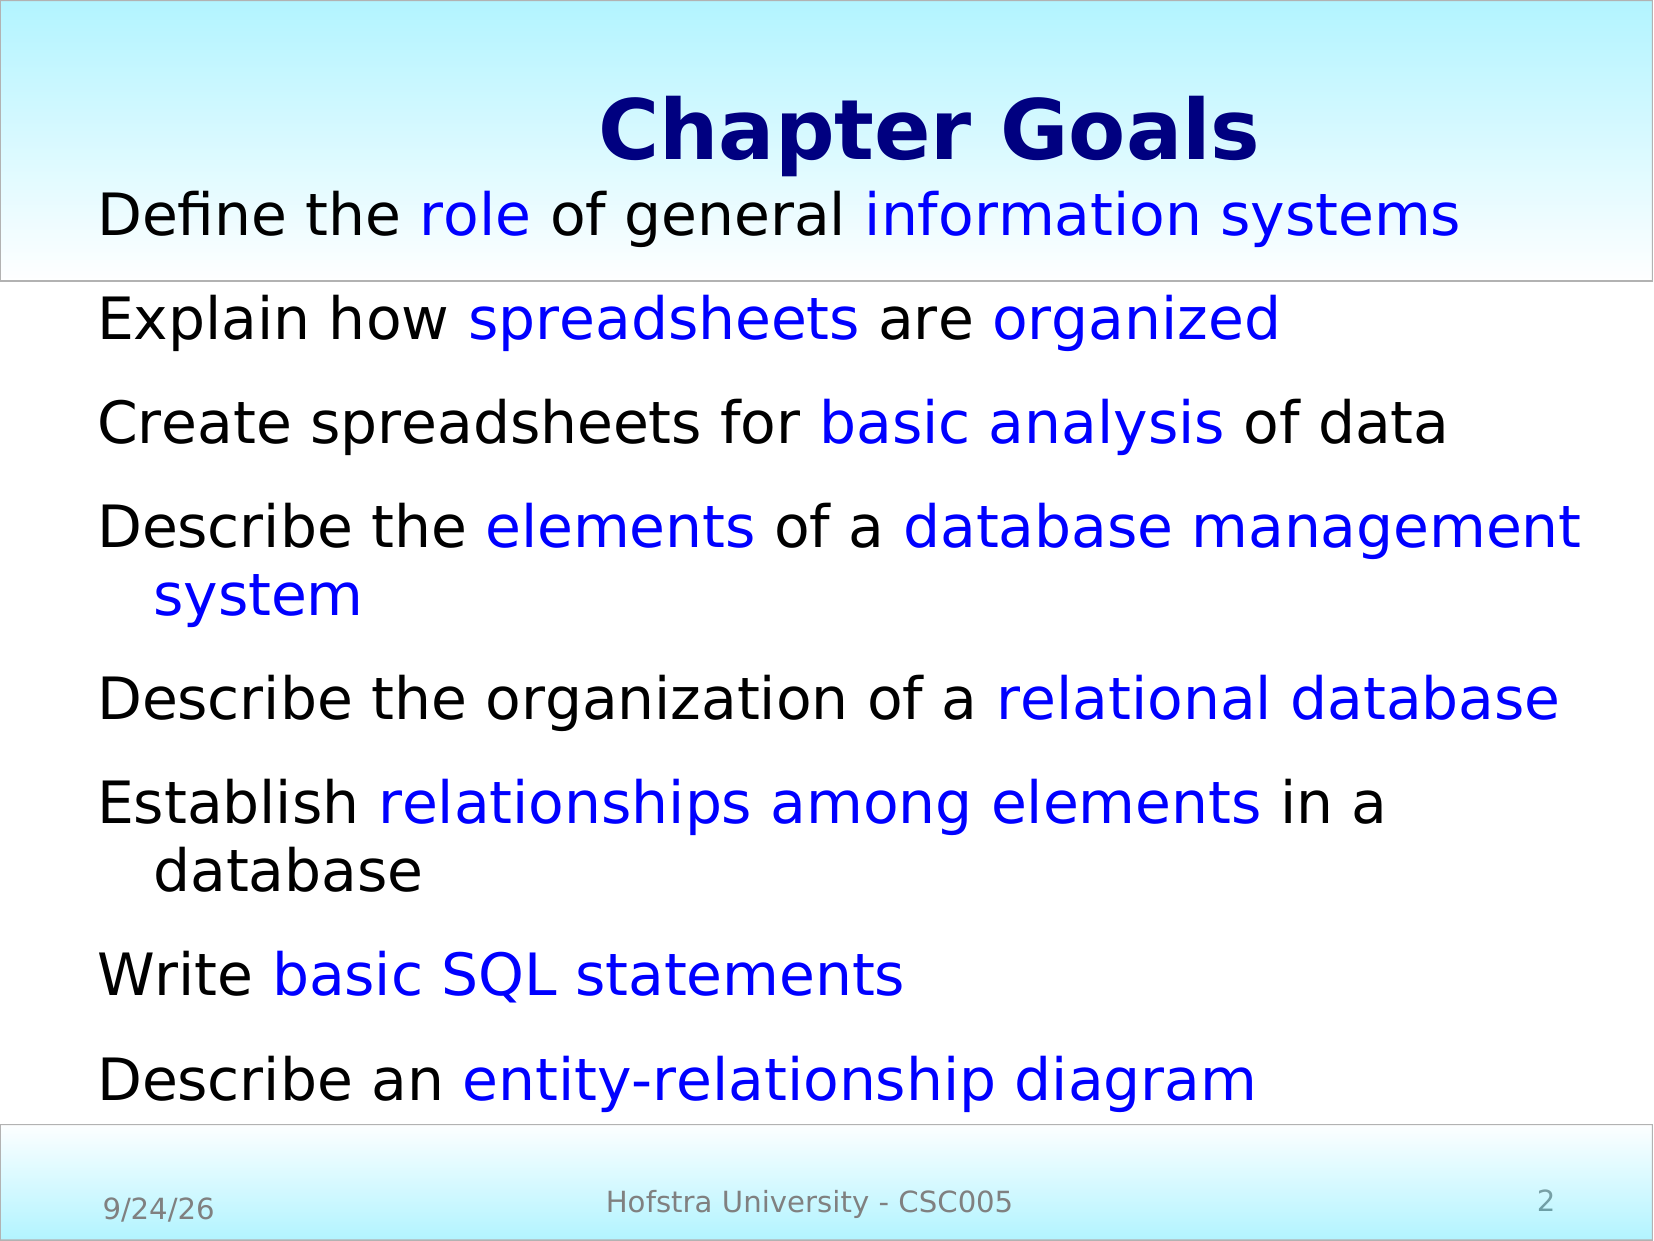

# Chapter Goals
Define the role of general information systems
Explain how spreadsheets are organized
Create spreadsheets for basic analysis of data
Describe the elements of a database management system
Describe the organization of a relational database
Establish relationships among elements in a database
Write basic SQL statements
Describe an entity-relationship diagram
2
Hofstra University - CSC005